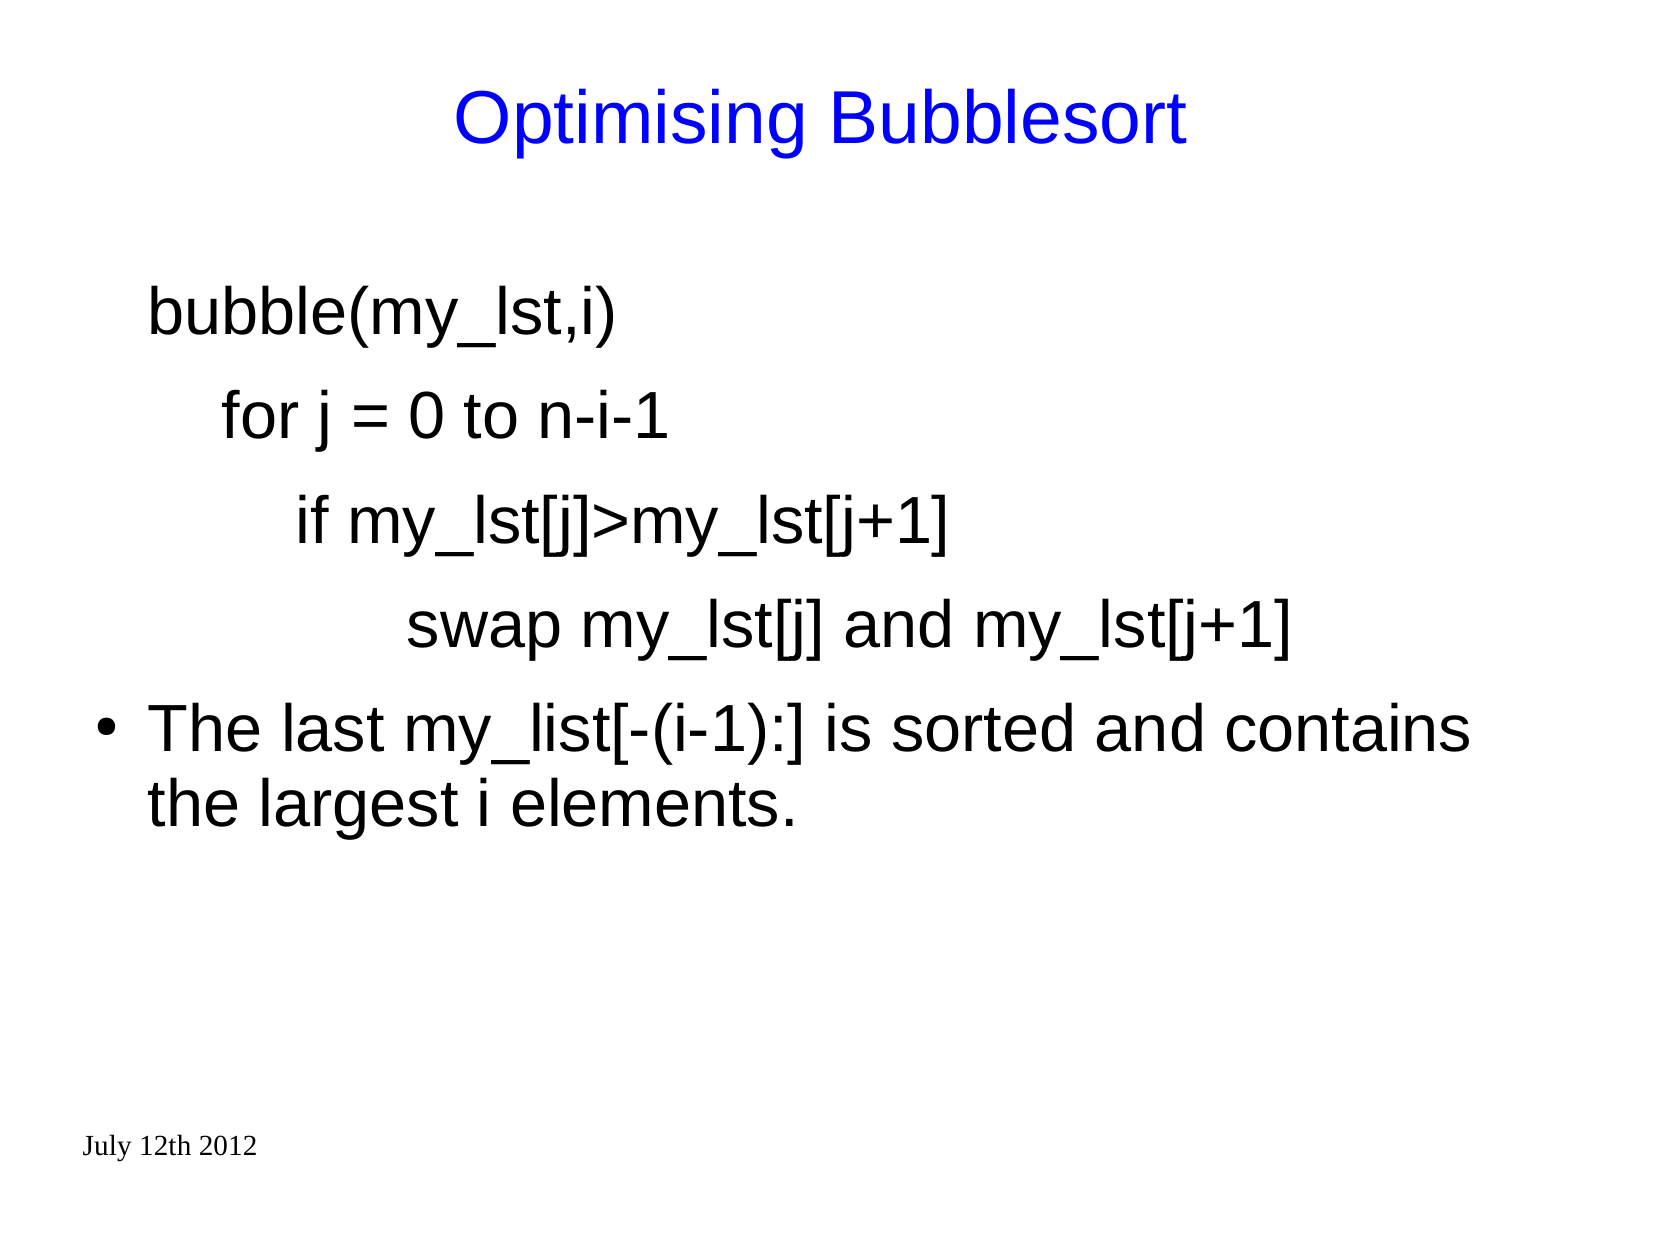

# Optimising Bubblesort
bubble(my_lst,i)
 for j = 0 to n-i-1
 if my_lst[j]>my_lst[j+1]
 swap my_lst[j] and my_lst[j+1]
The last my_list[-(i-1):] is sorted and contains the largest i elements.
July 12th 2012